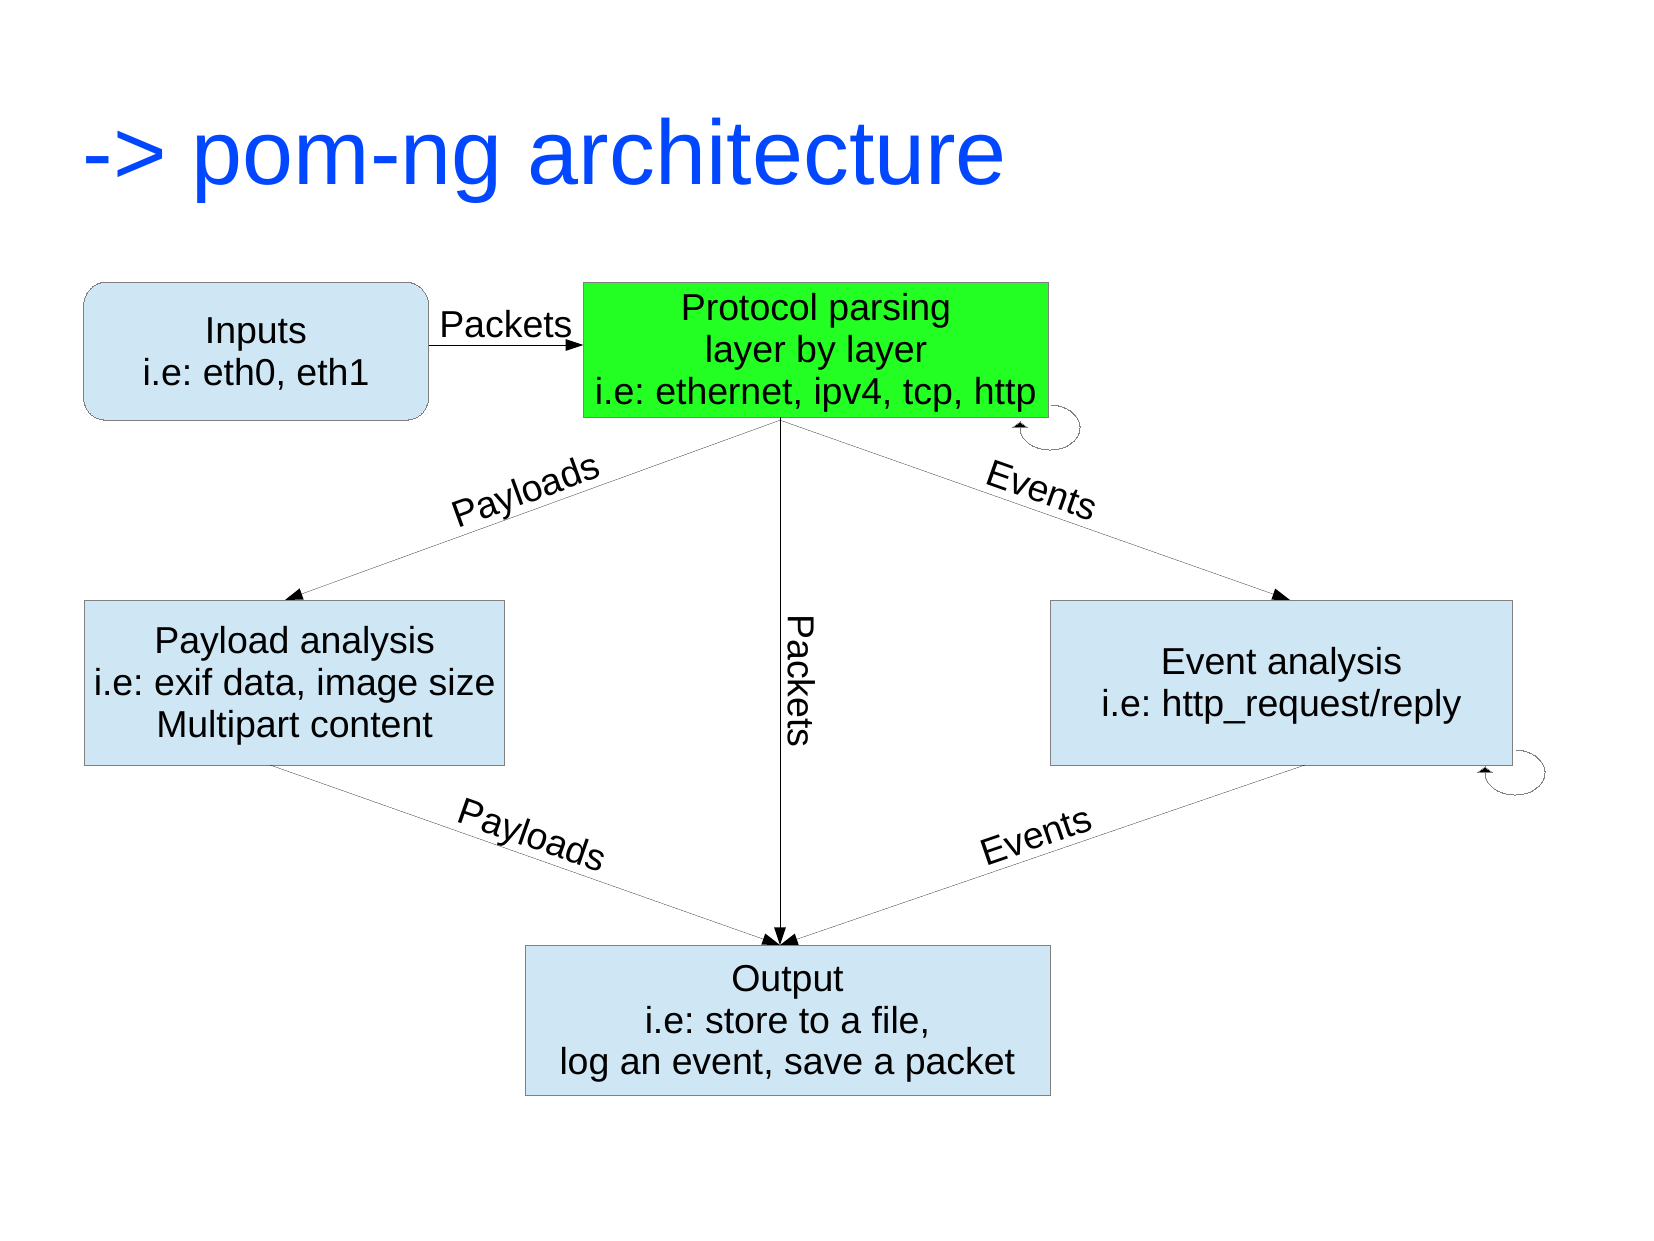

# -> pom-ng architecture
Inputs
i.e: eth0, eth1
Protocol parsing
layer by layer
i.e: ethernet, ipv4, tcp, http
Packets
Packets
Payloads
Events
Payload analysis
i.e: exif data, image size
Multipart content
Event analysis
i.e: http_request/reply
Payloads
Events
Output
i.e: store to a file,
log an event, save a packet